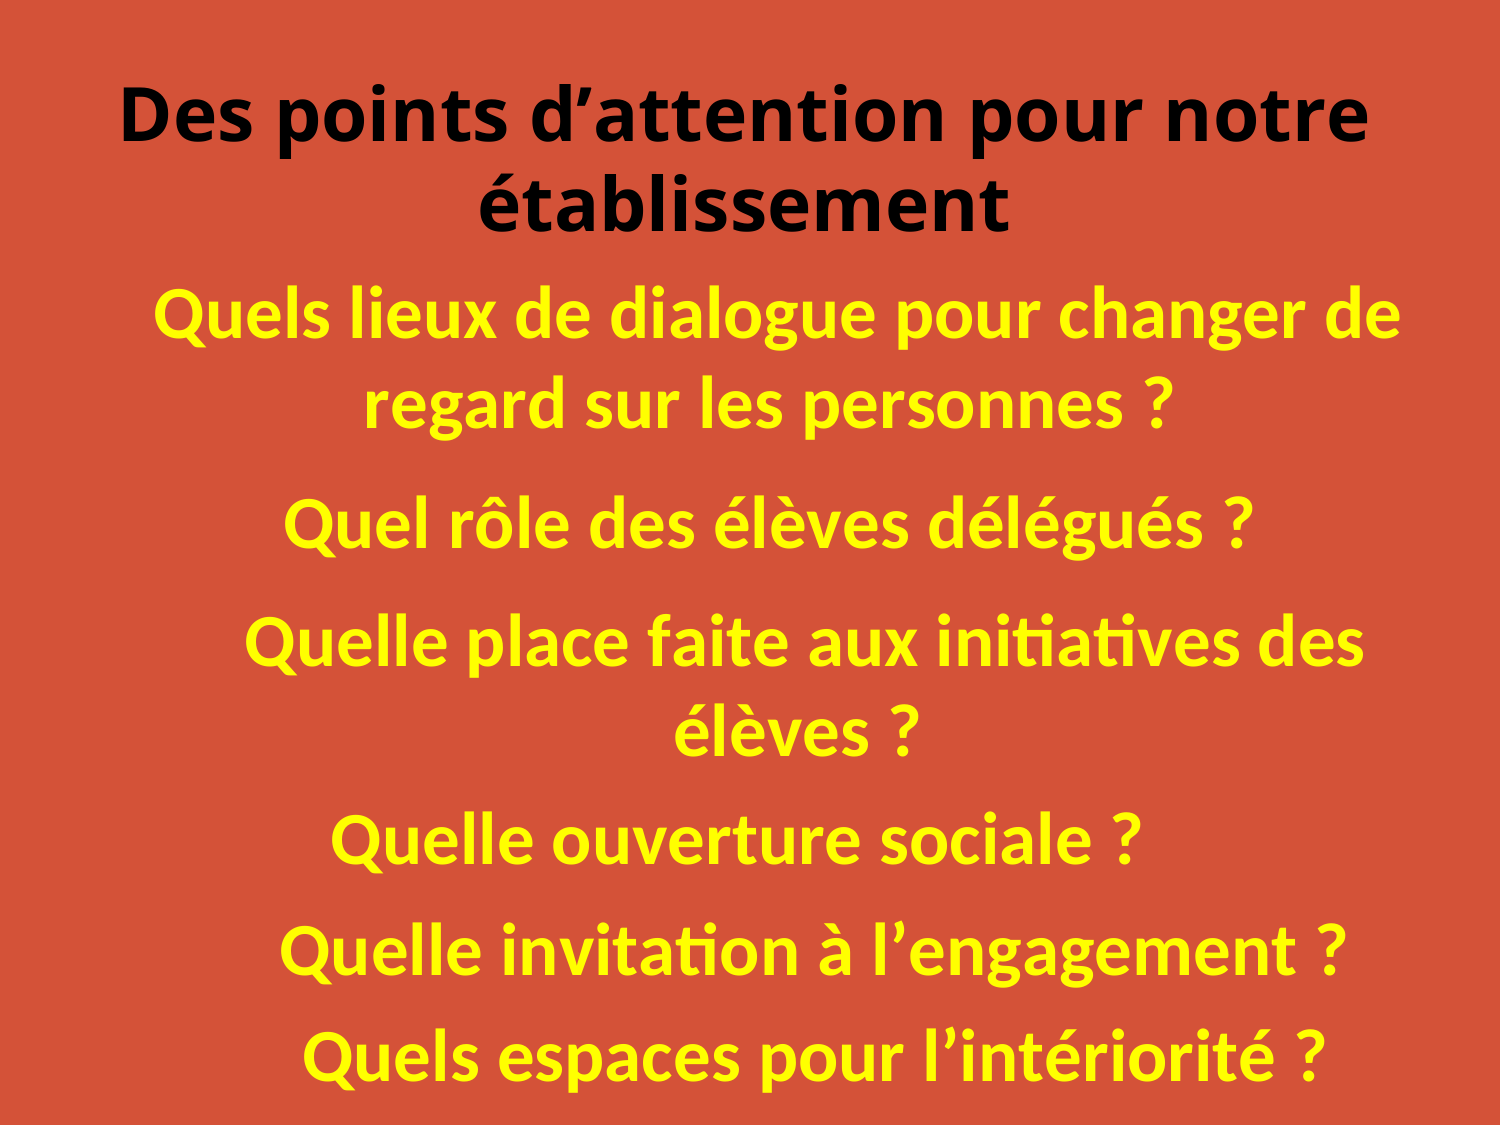

Des points d’attention pour notre établissement
Quels lieux de dialogue pour changer de regard sur les personnes ?
Quel rôle des élèves délégués ?
Quelle place faite aux initiatives des élèves ?
Quelle ouverture sociale ?
Quelle invitation à l’engagement ?
Quels espaces pour l’intériorité ?